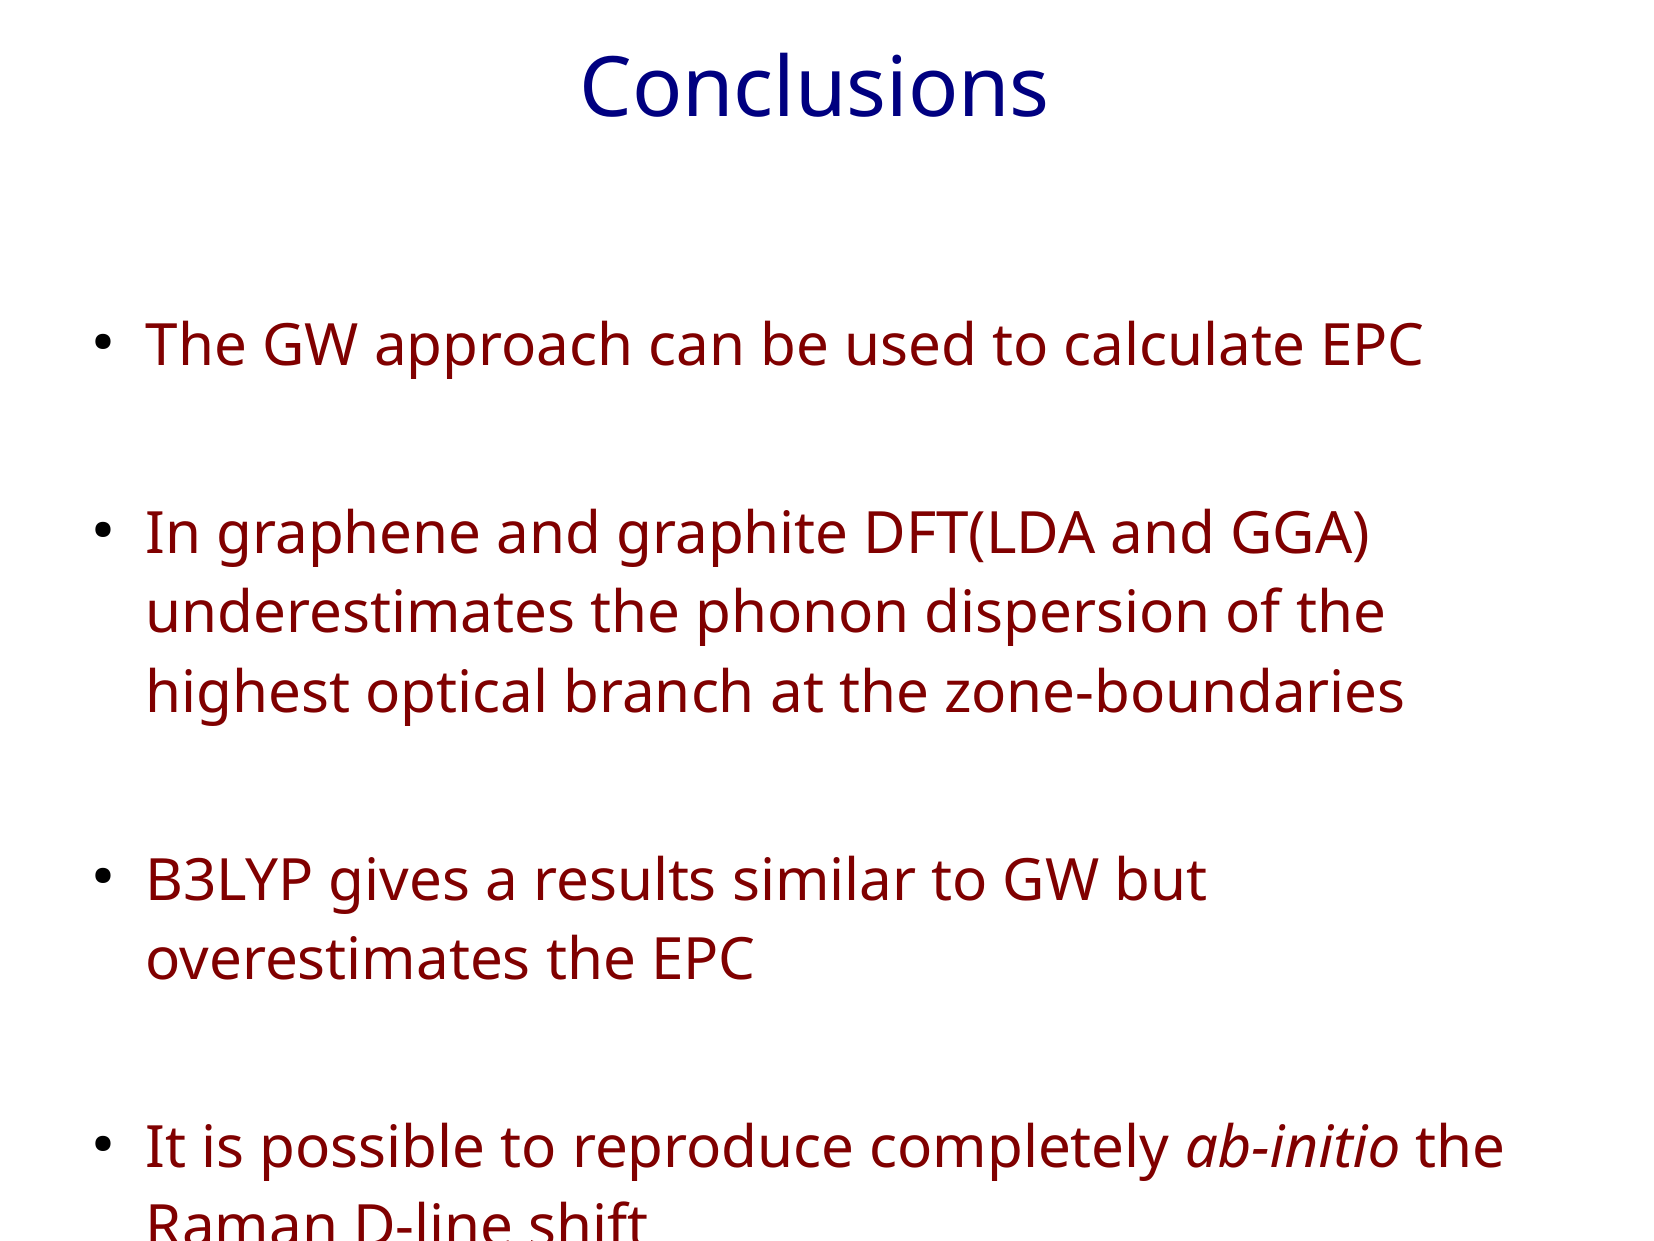

# Conclusions
The GW approach can be used to calculate EPC
In graphene and graphite DFT(LDA and GGA) underestimates the phonon dispersion of the highest optical branch at the zone-boundaries
B3LYP gives a results similar to GW but overestimates the EPC
It is possible to reproduce completely ab-initio the Raman D-line shift